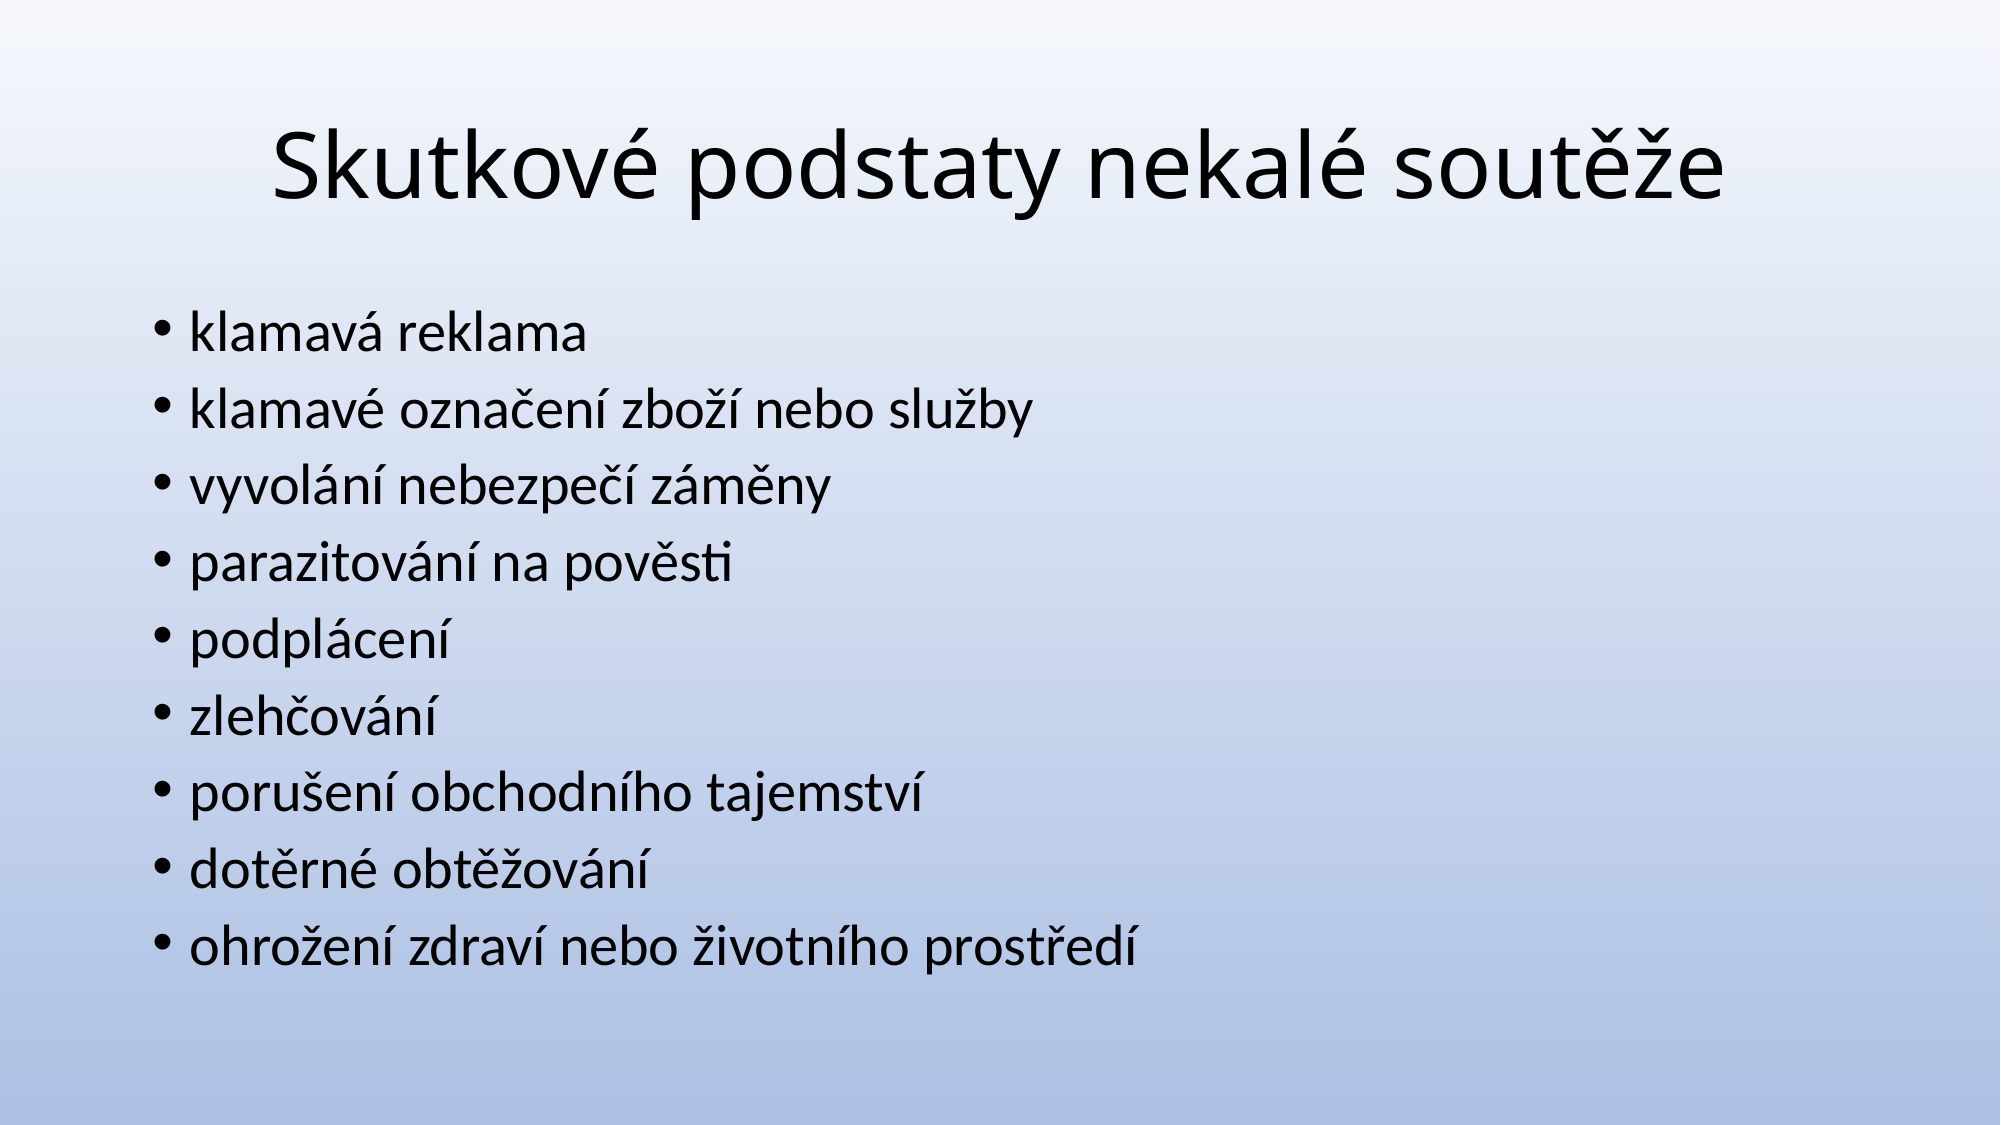

# Skutkové podstaty nekalé soutěže
klamavá reklama
klamavé označení zboží nebo služby
vyvolání nebezpečí záměny
parazitování na pověsti
podplácení
zlehčování
porušení obchodního tajemství
dotěrné obtěžování
ohrožení zdraví nebo životního prostředí